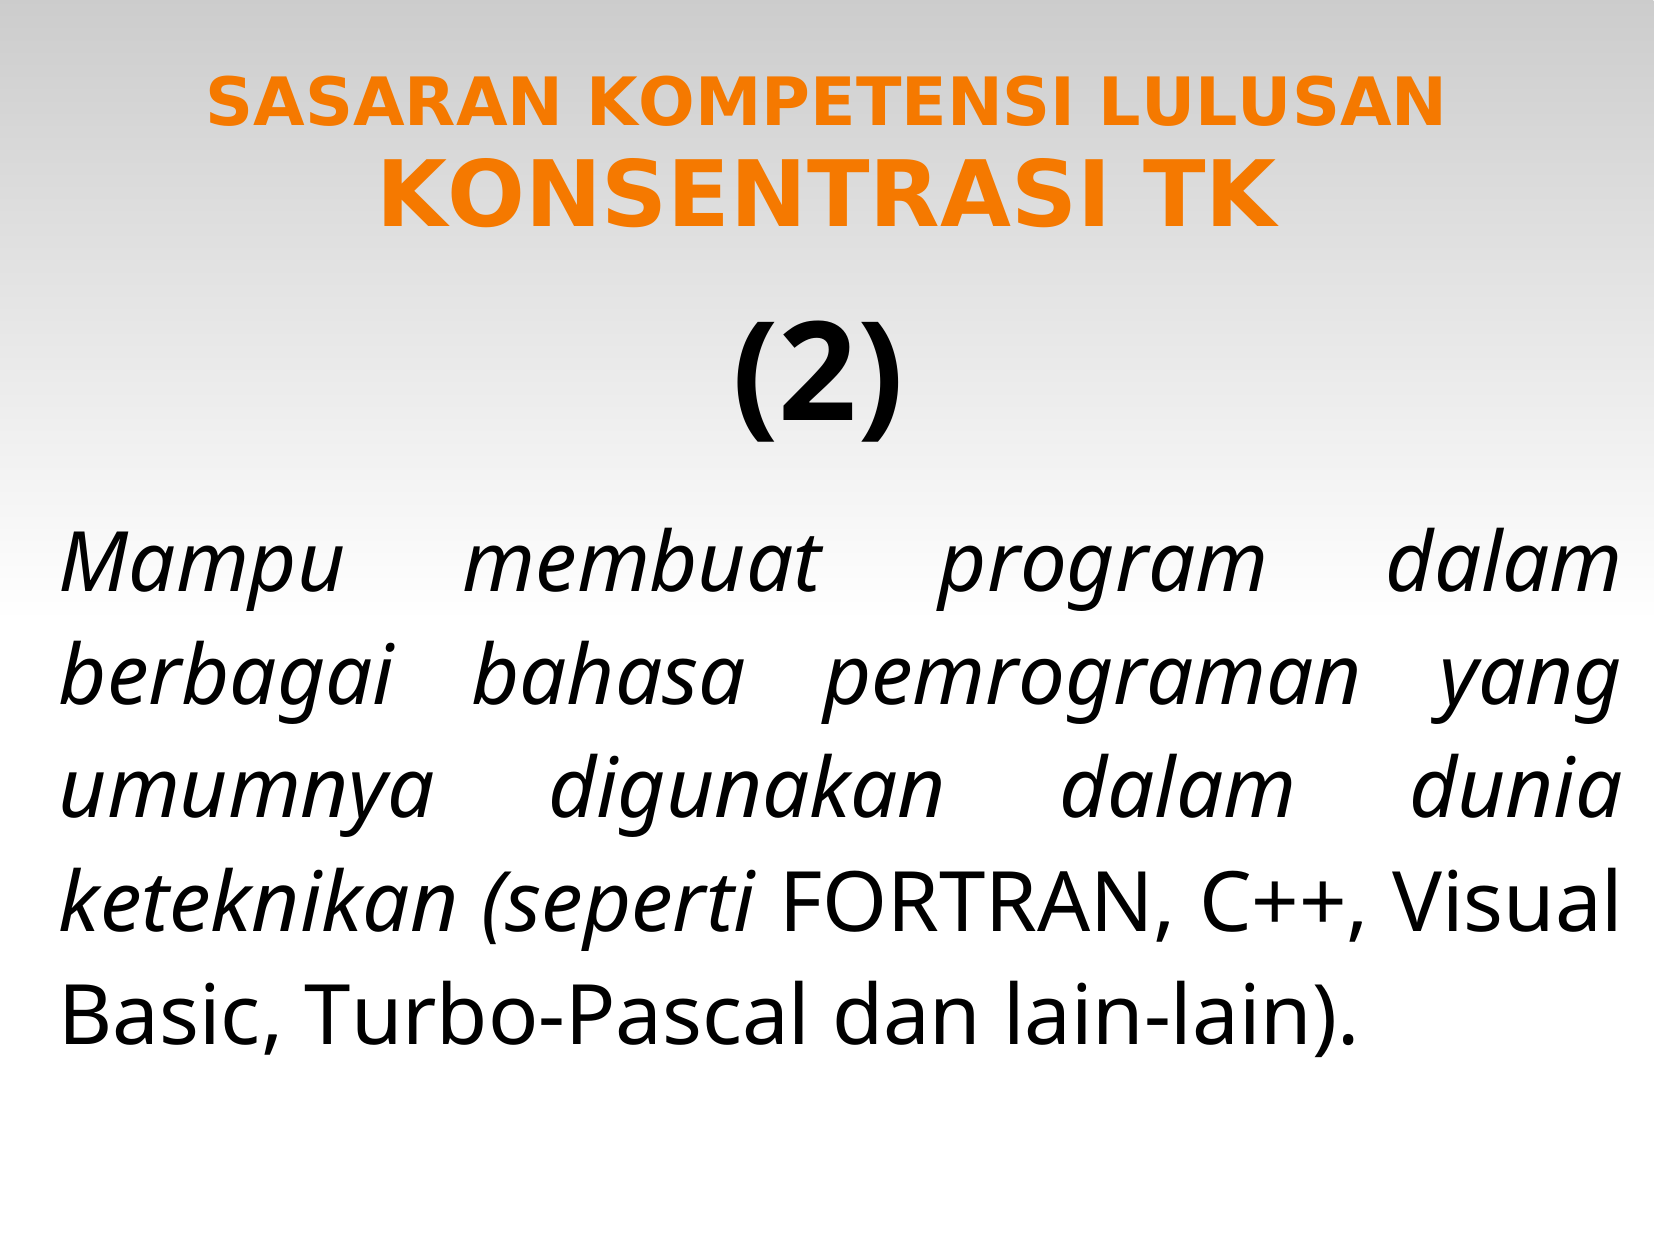

SASARAN KOMPETENSI LULUSAN
KONSENTRASI TK
(2)
# Mampu membuat program dalam berbagai bahasa pemrograman yang umumnya digunakan dalam dunia keteknikan (seperti FORTRAN, C++, Visual Basic, Turbo-Pascal dan lain-lain).